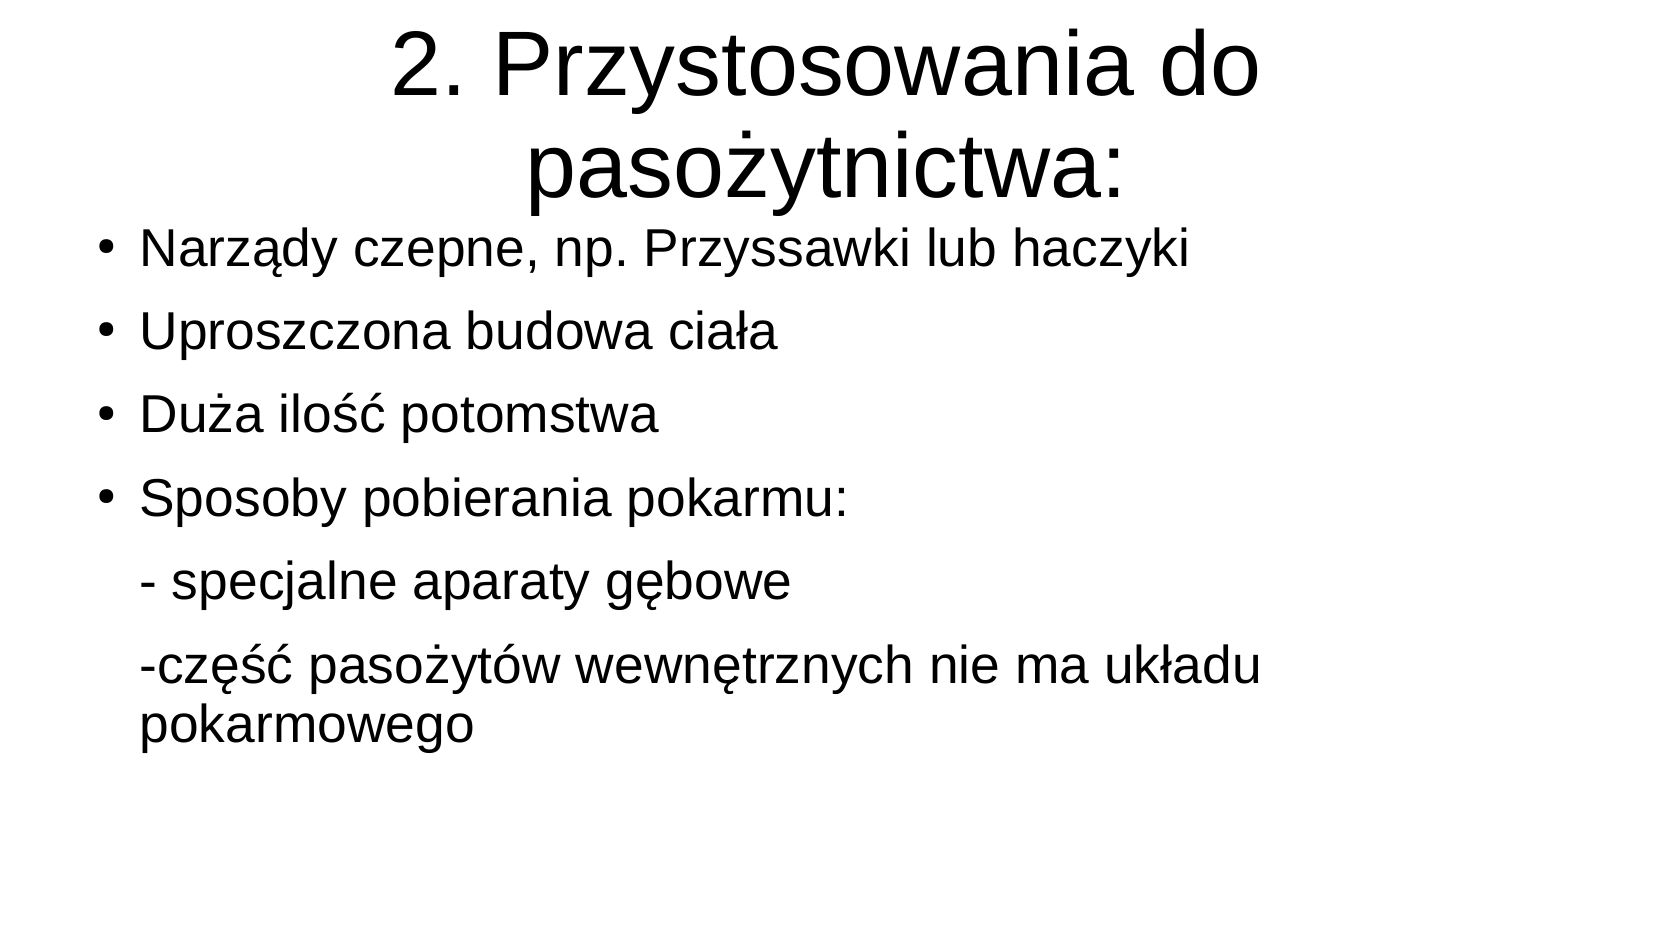

# 2. Przystosowania do pasożytnictwa:
Narządy czepne, np. Przyssawki lub haczyki
Uproszczona budowa ciała
Duża ilość potomstwa
Sposoby pobierania pokarmu:
- specjalne aparaty gębowe
-część pasożytów wewnętrznych nie ma układu pokarmowego